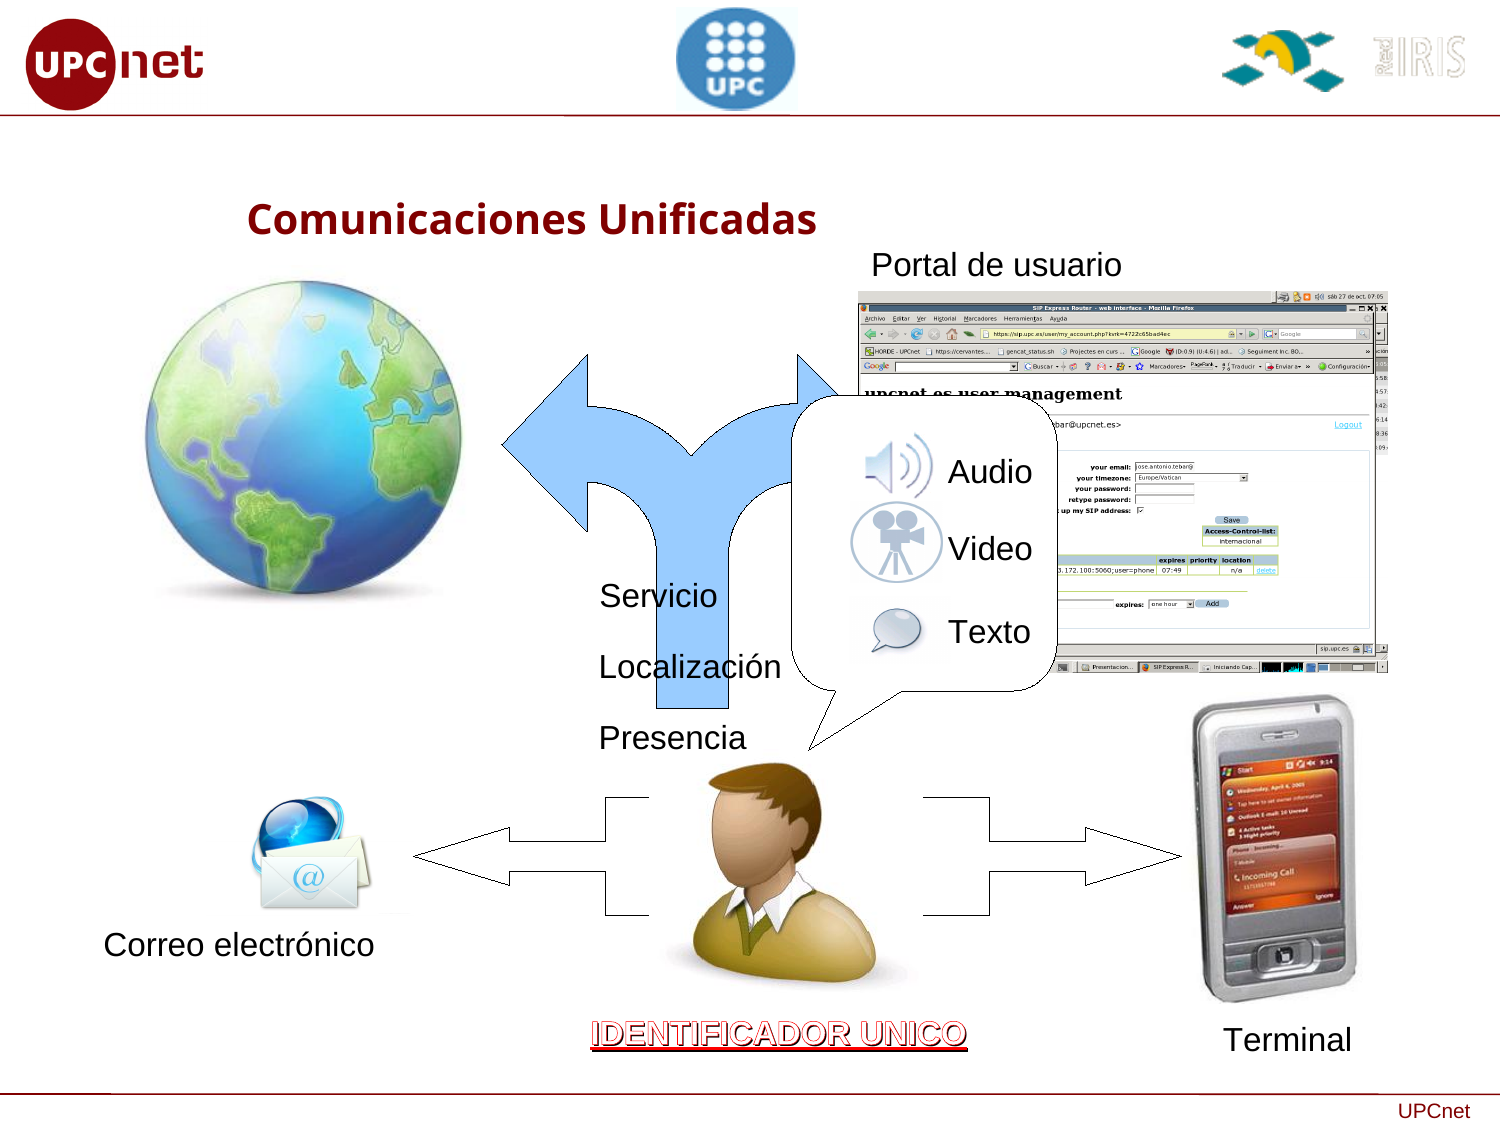

Comunicaciones Unificadas
Portal de usuario
Audio
Video
Servicio
Texto
Localización
Terminal
Presencia
Correo electrónico
	IDENTIFICADOR UNICO